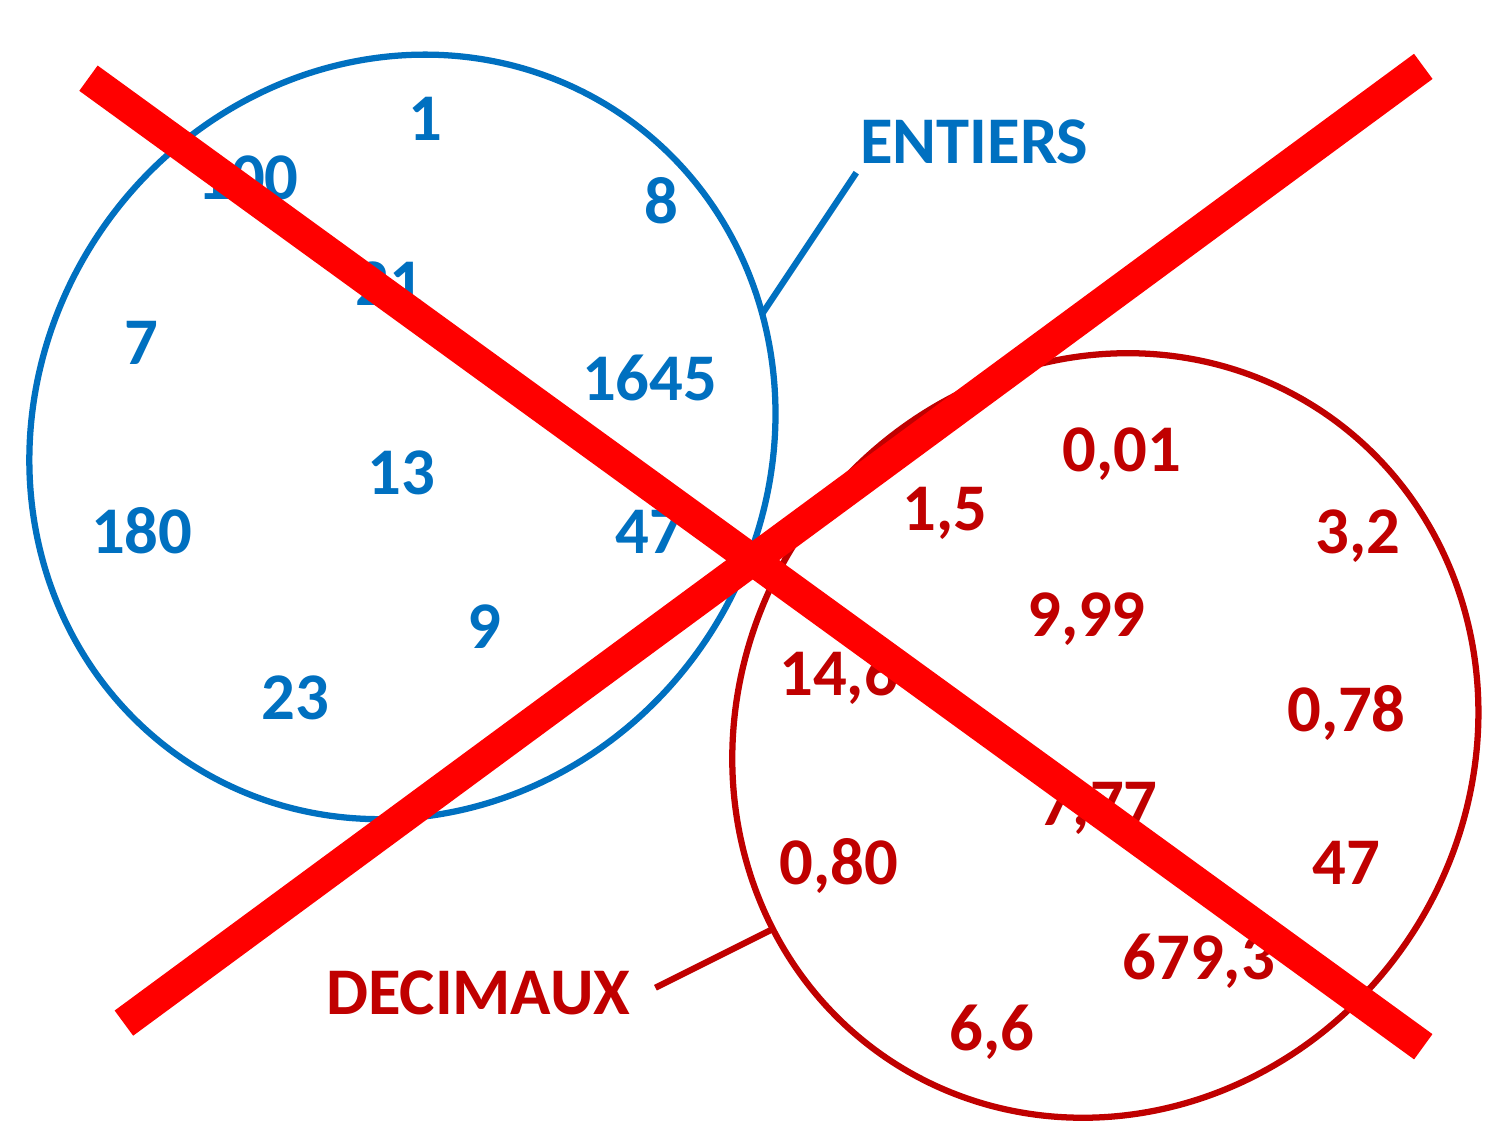

1
ENTIERS
100
8
21
7
1645
0,01
13
1,5
180
47
3,2
9,99
9
14,6
23
0,78
7,77
0,80
47
679,3
DECIMAUX
6,6